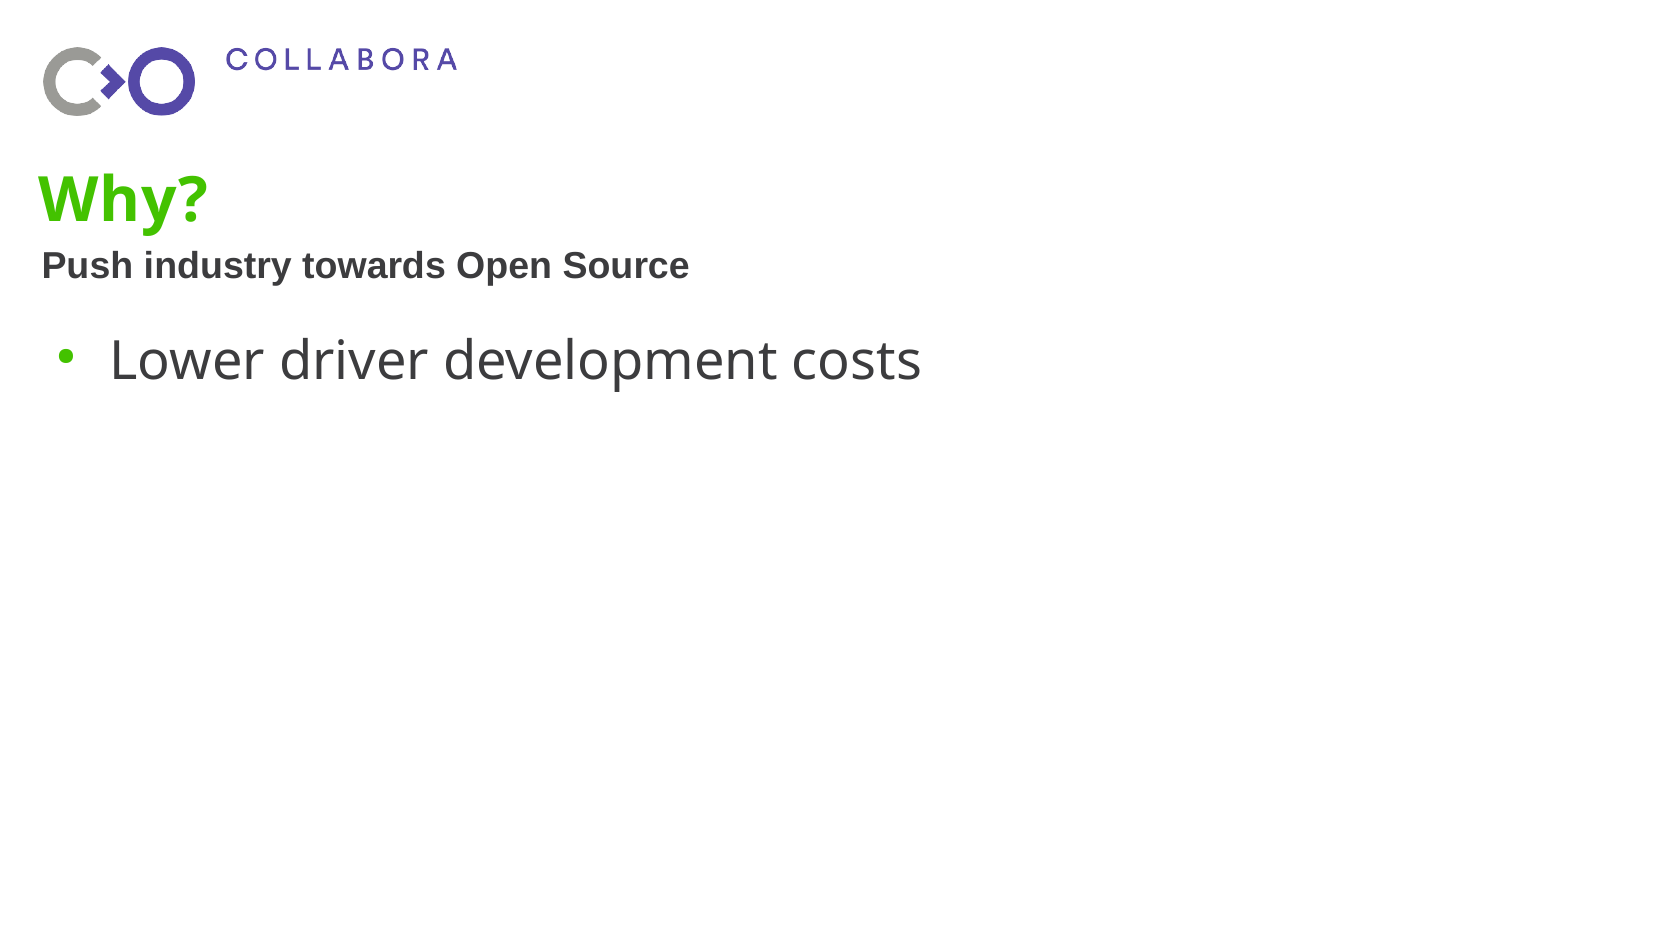

# Why?
Push industry towards Open Source
Lower driver development costs